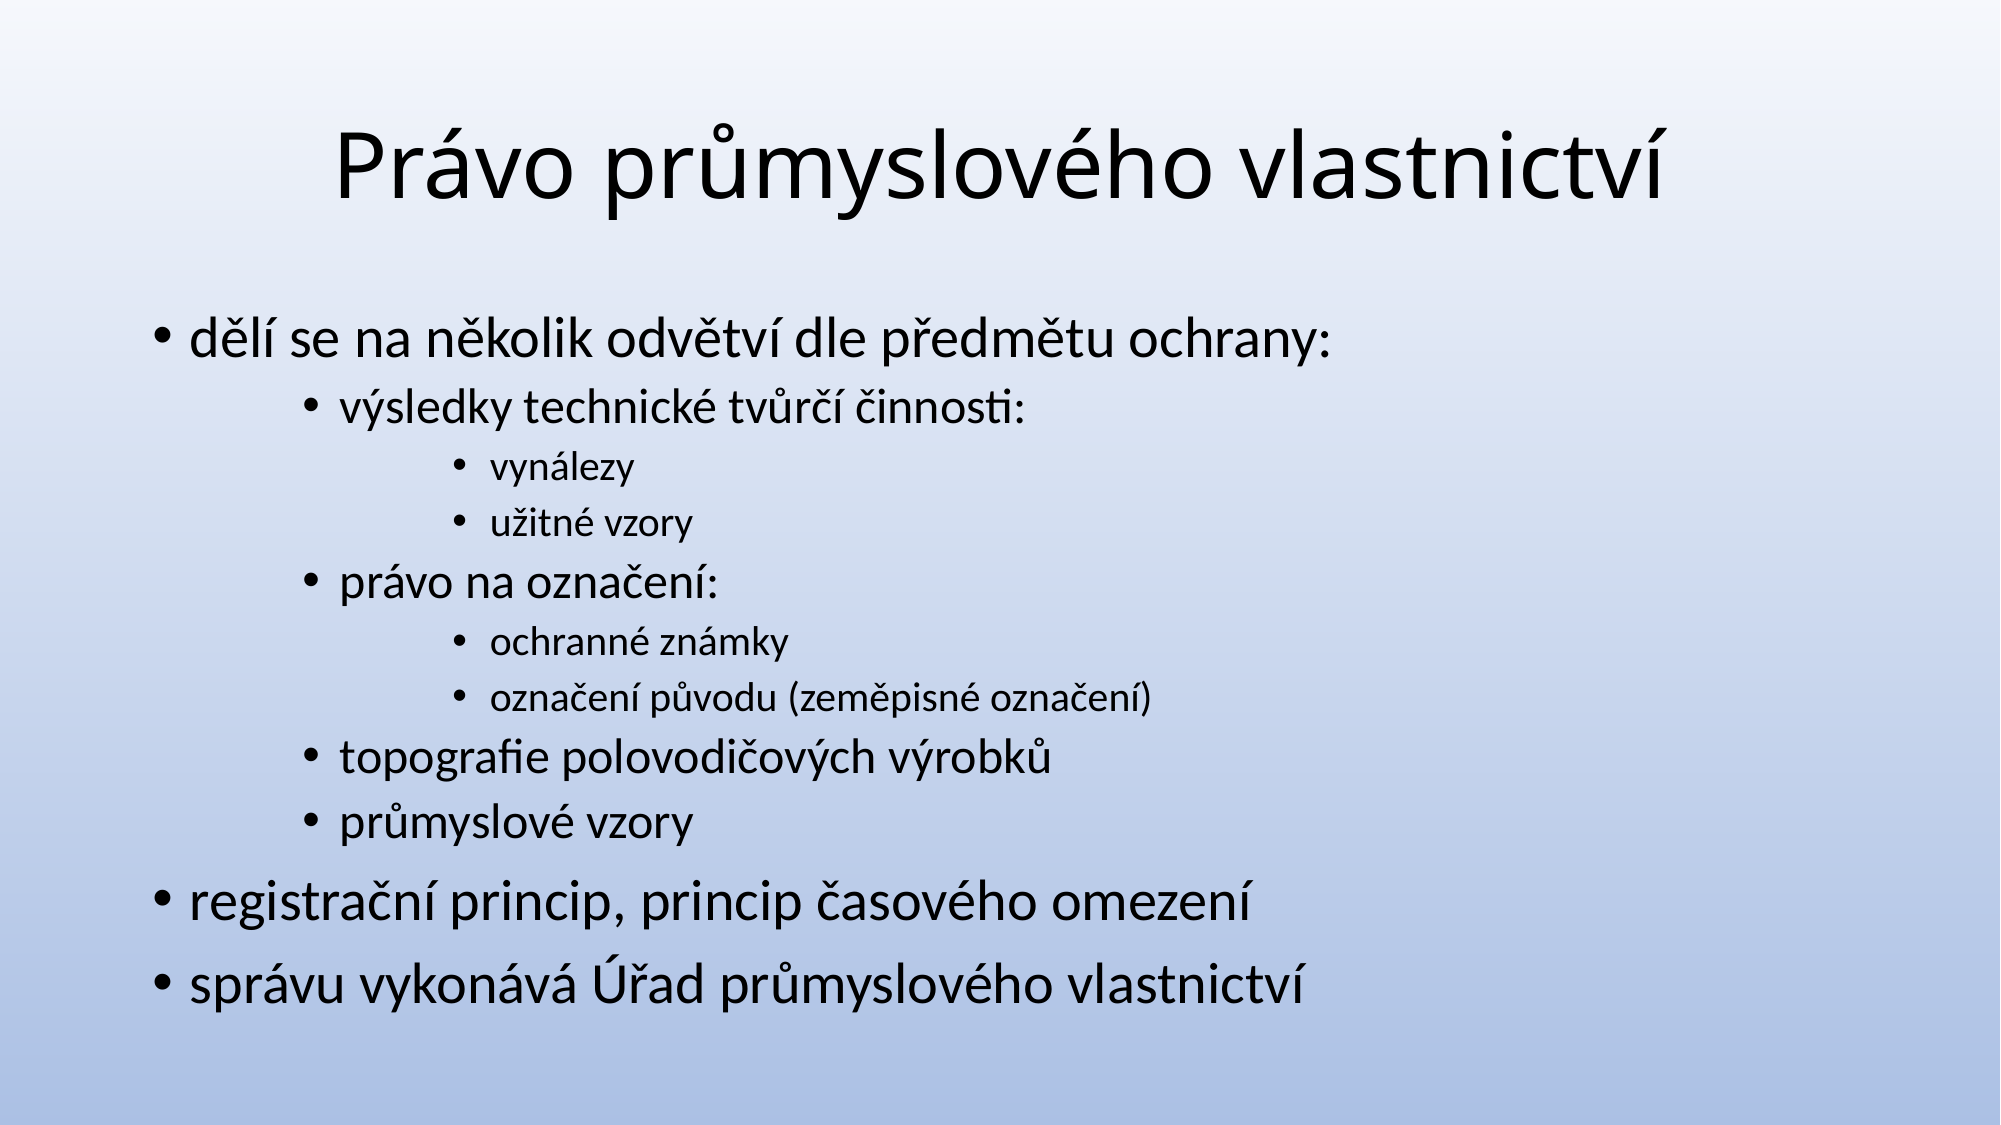

# Právo průmyslového vlastnictví
dělí se na několik odvětví dle předmětu ochrany:
výsledky technické tvůrčí činnosti:
vynálezy
užitné vzory
právo na označení:
ochranné známky
označení původu (zeměpisné označení)
topografie polovodičových výrobků
průmyslové vzory
registrační princip, princip časového omezení
správu vykonává Úřad průmyslového vlastnictví